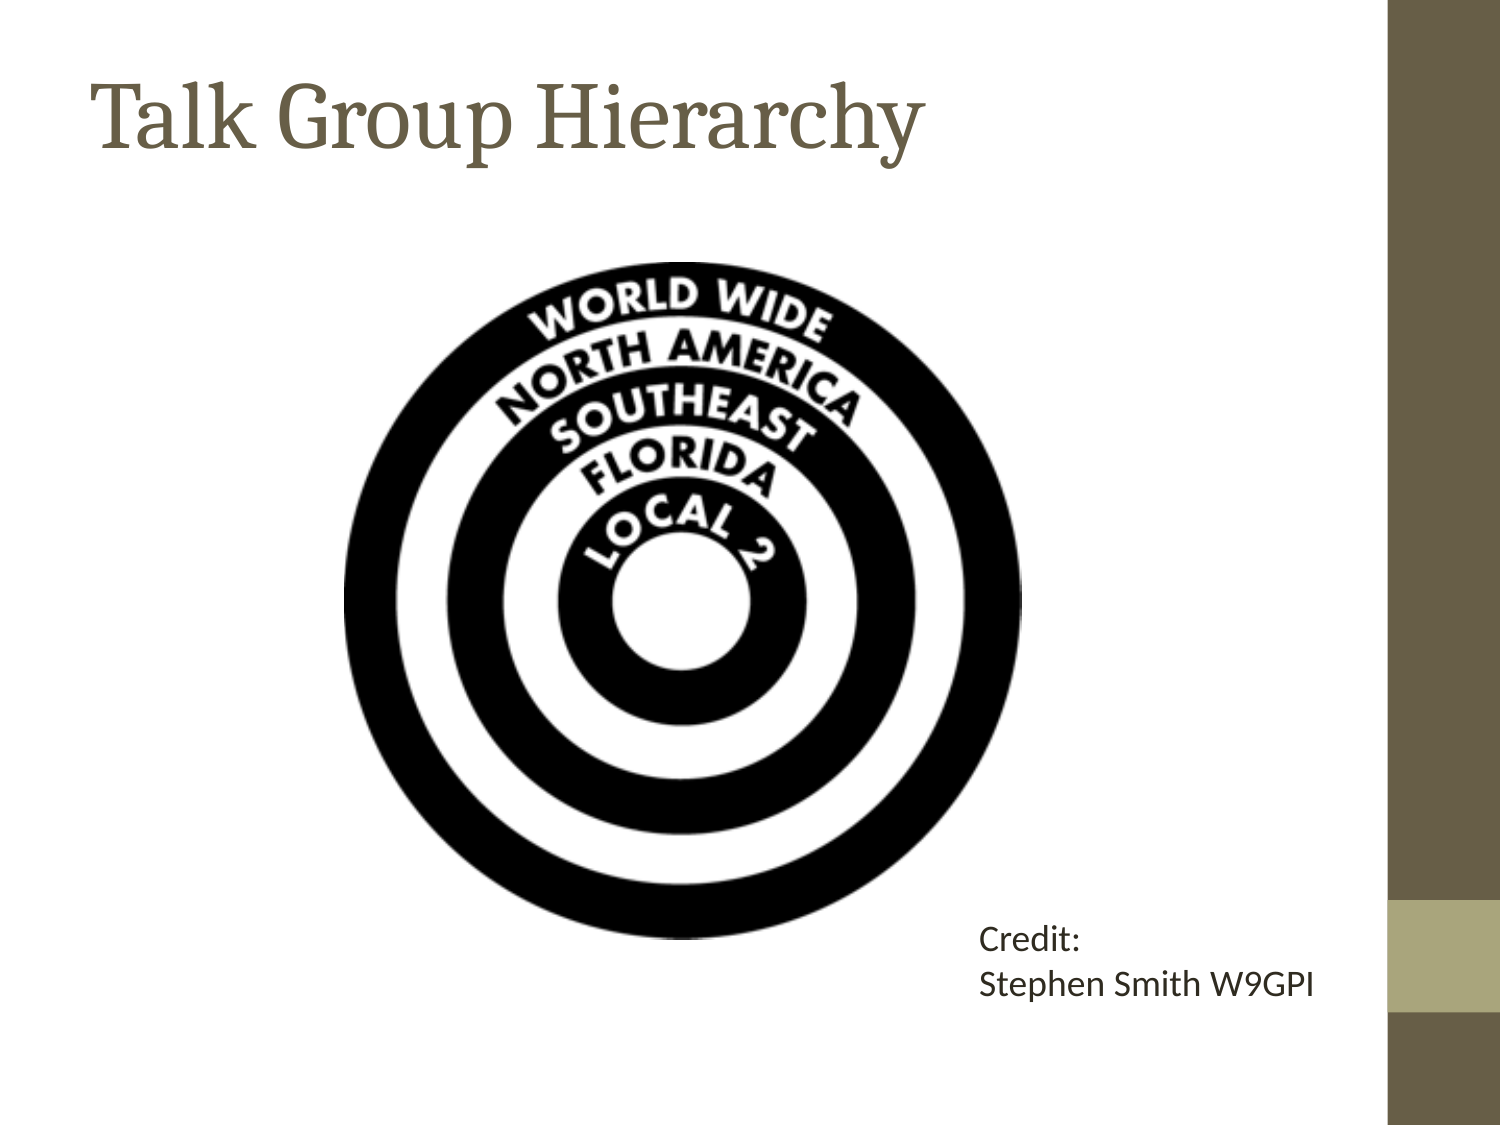

# Talk Group Hierarchy
Credit:
Stephen Smith W9GPI